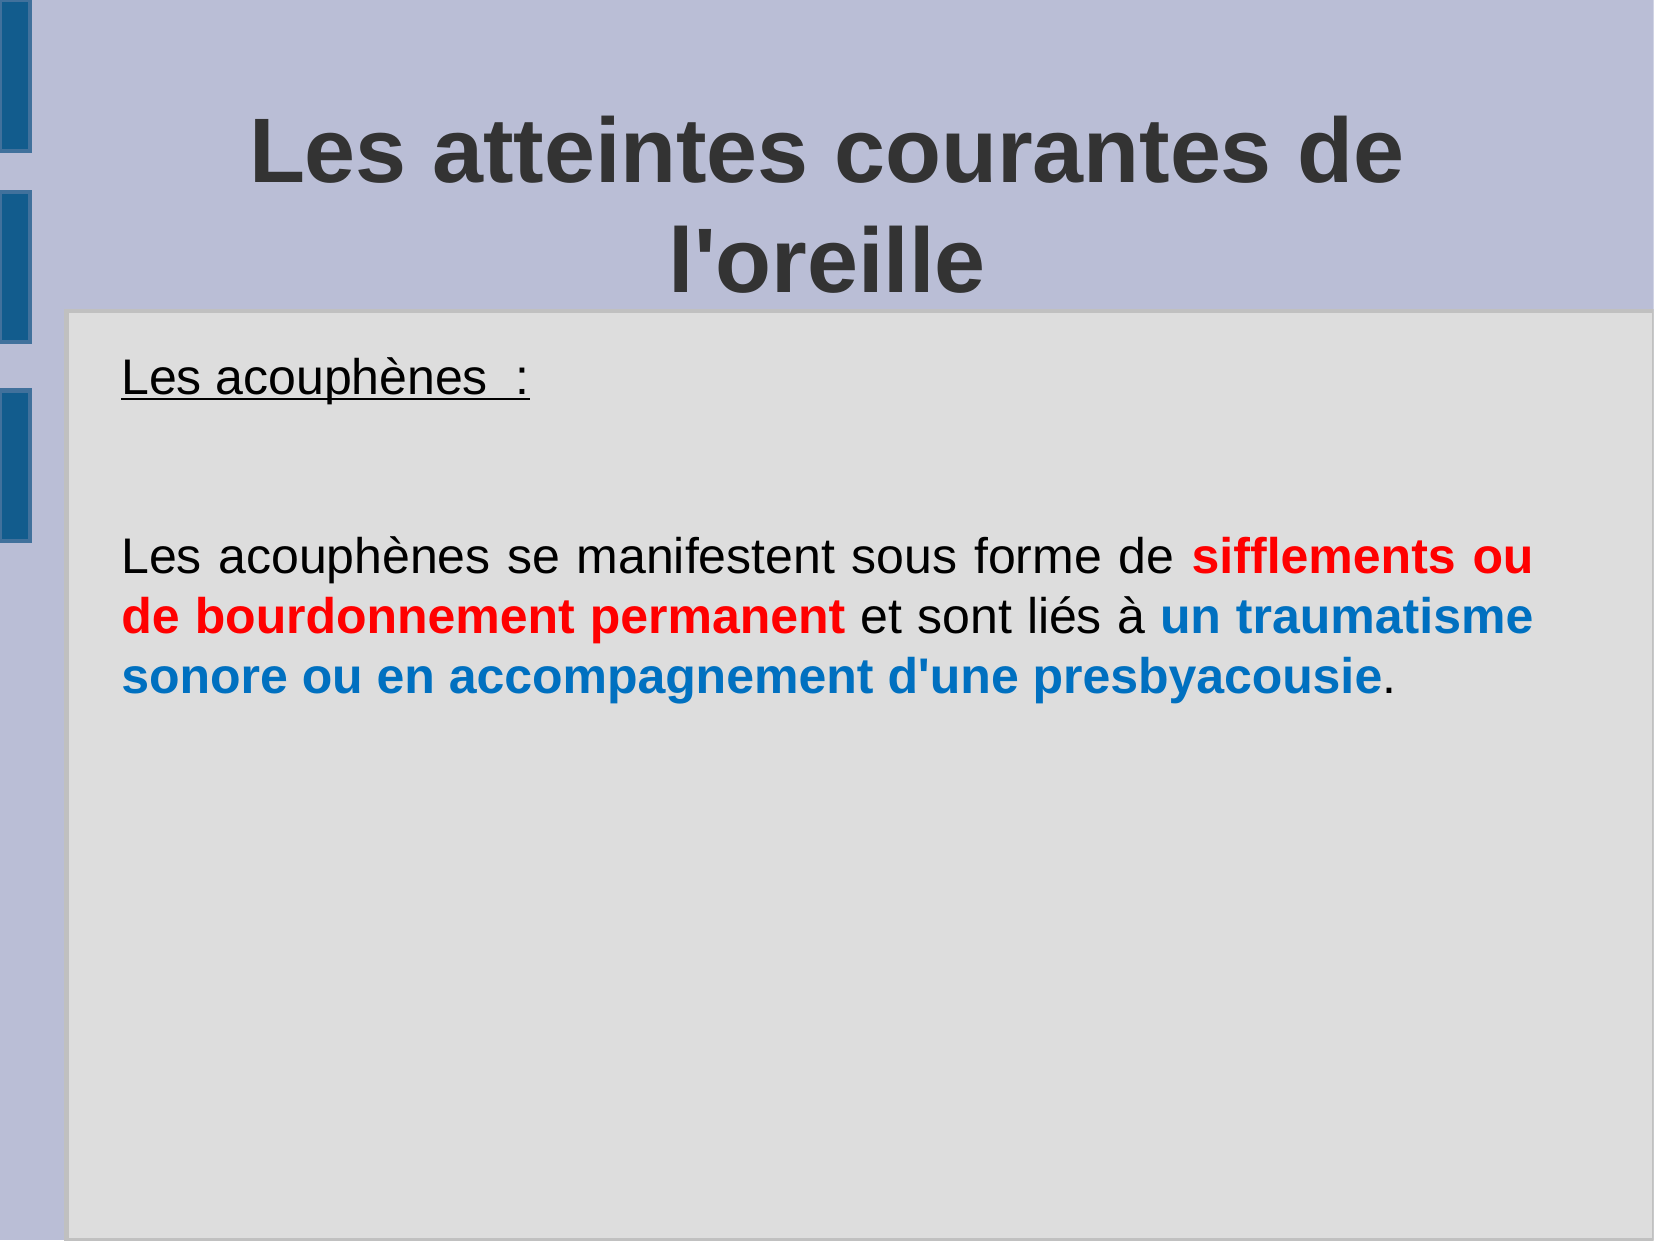

# Les atteintes courantes de l'oreille
Les acouphènes  :
Les acouphènes se manifestent sous forme de sifflements ou de bourdonnement permanent et sont liés à un traumatisme sonore ou en accompagnement d'une presbyacousie.